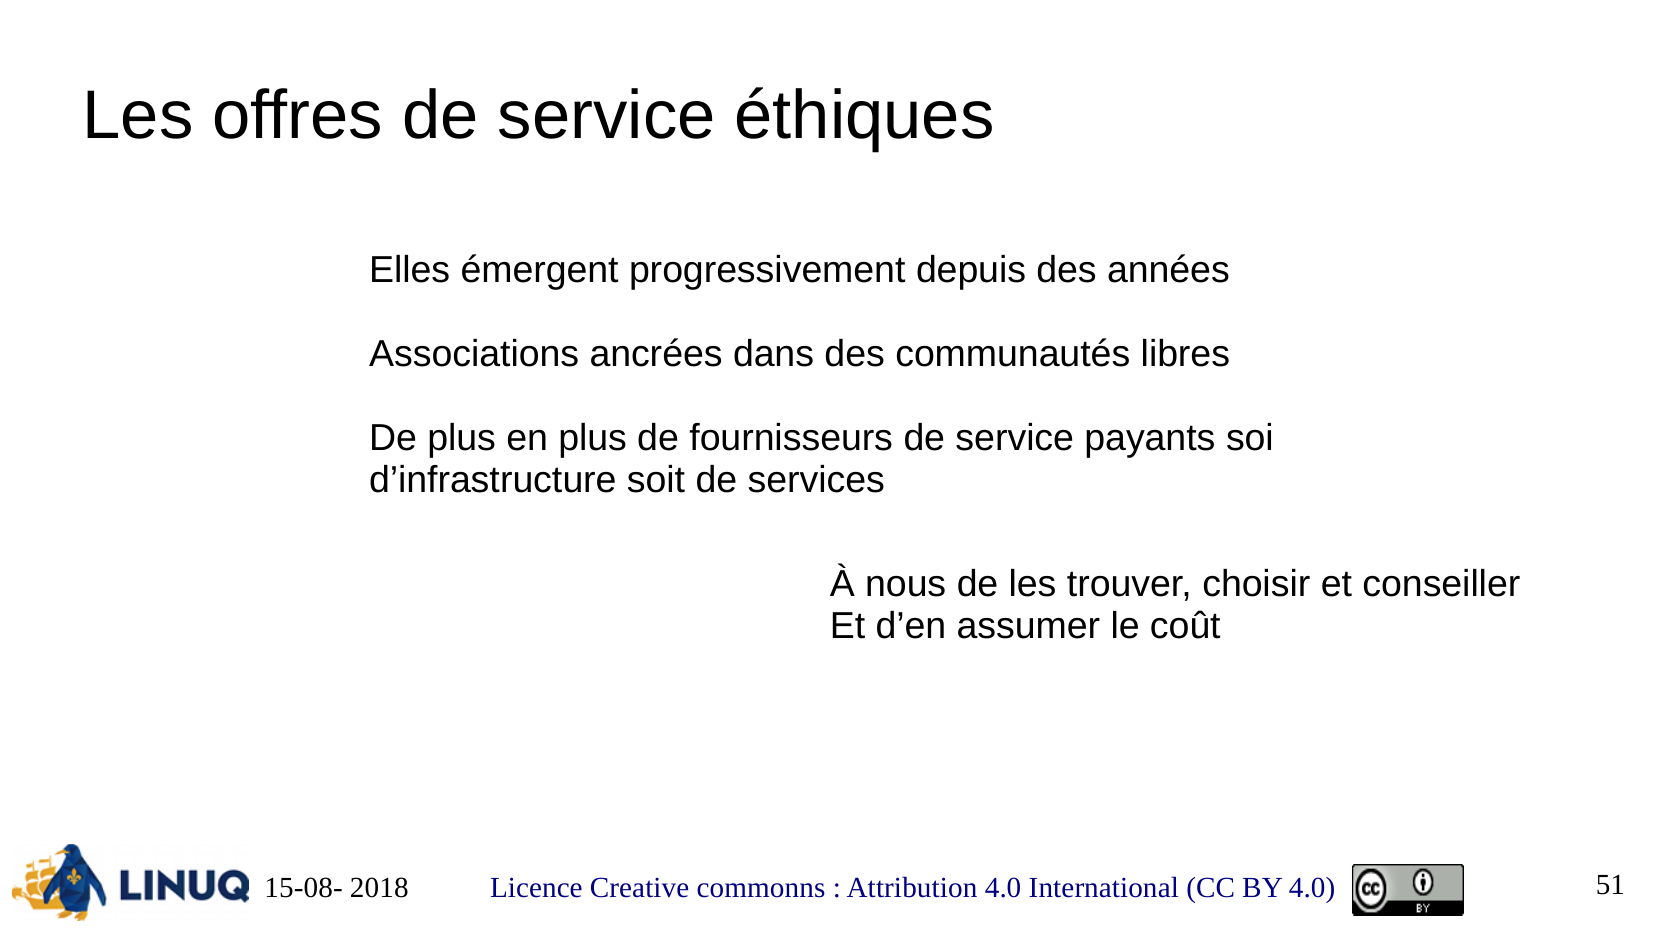

# Les offres de service éthiques
Elles émergent progressivement depuis des années
Associations ancrées dans des communautés libres
De plus en plus de fournisseurs de service payants soi d’infrastructure soit de services
À nous de les trouver, choisir et conseiller
Et d’en assumer le coût
51
15-08- 2018